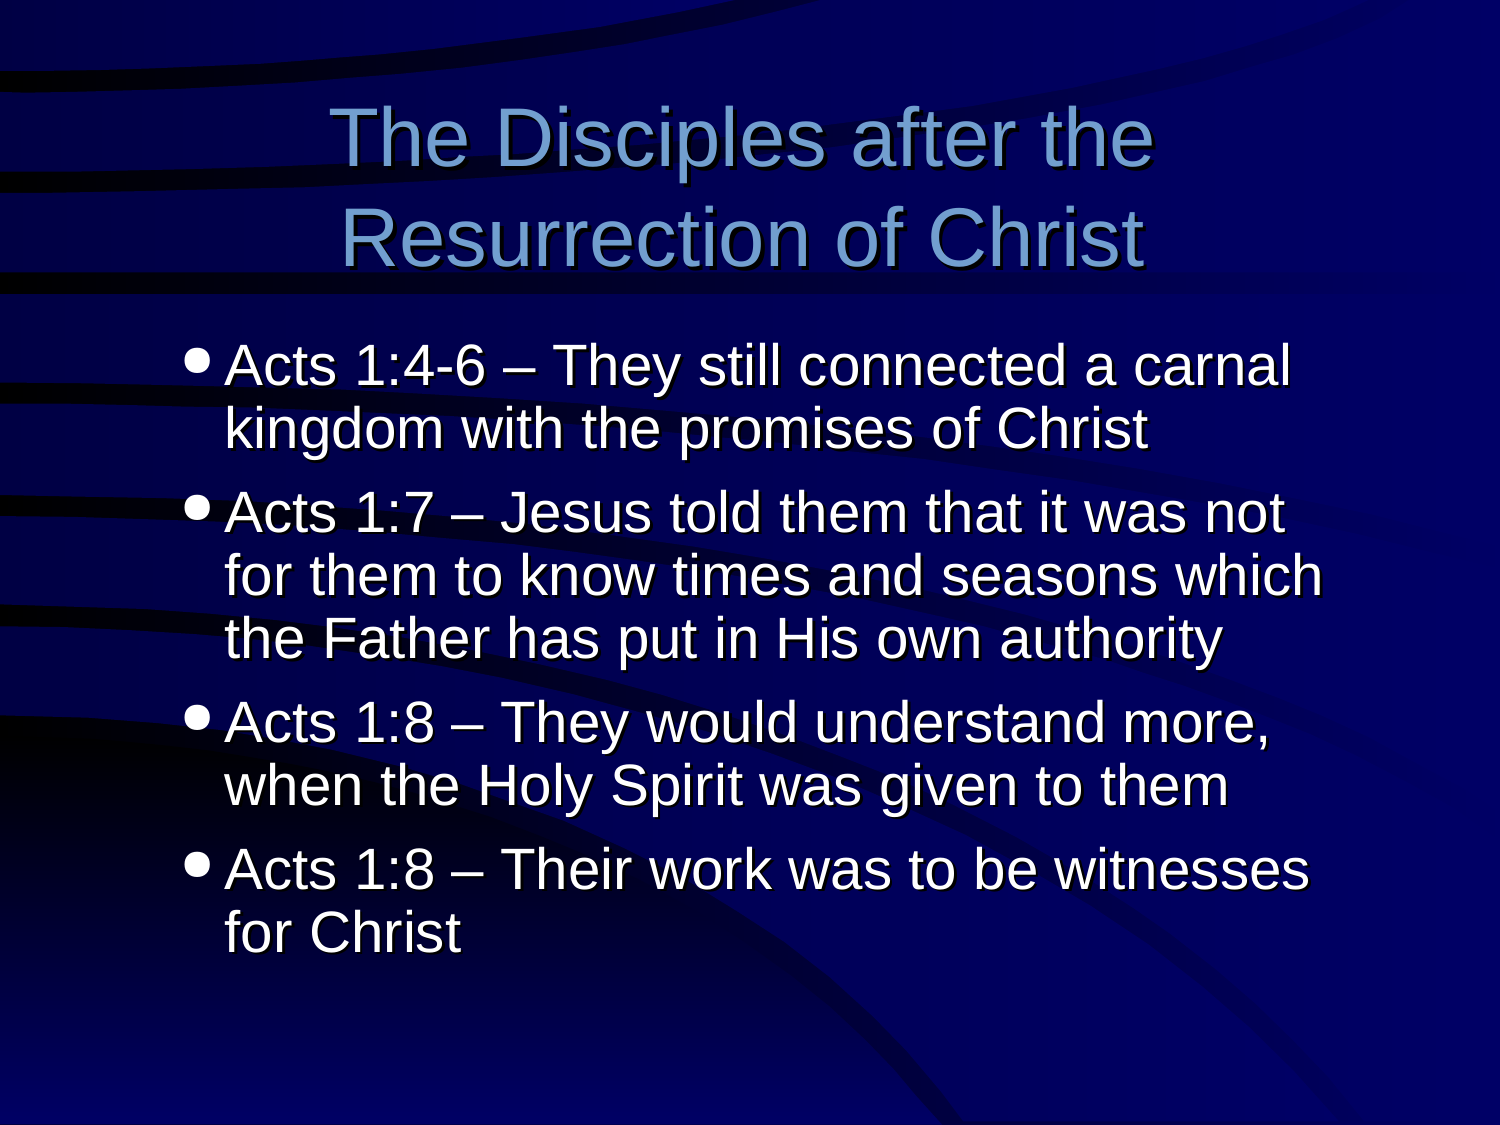

The Disciples after the Resurrection of Christ
Acts 1:4-6 – They still connected a carnal kingdom with the promises of Christ
Acts 1:7 – Jesus told them that it was not for them to know times and seasons which the Father has put in His own authority
Acts 1:8 – They would understand more, when the Holy Spirit was given to them
Acts 1:8 – Their work was to be witnesses for Christ